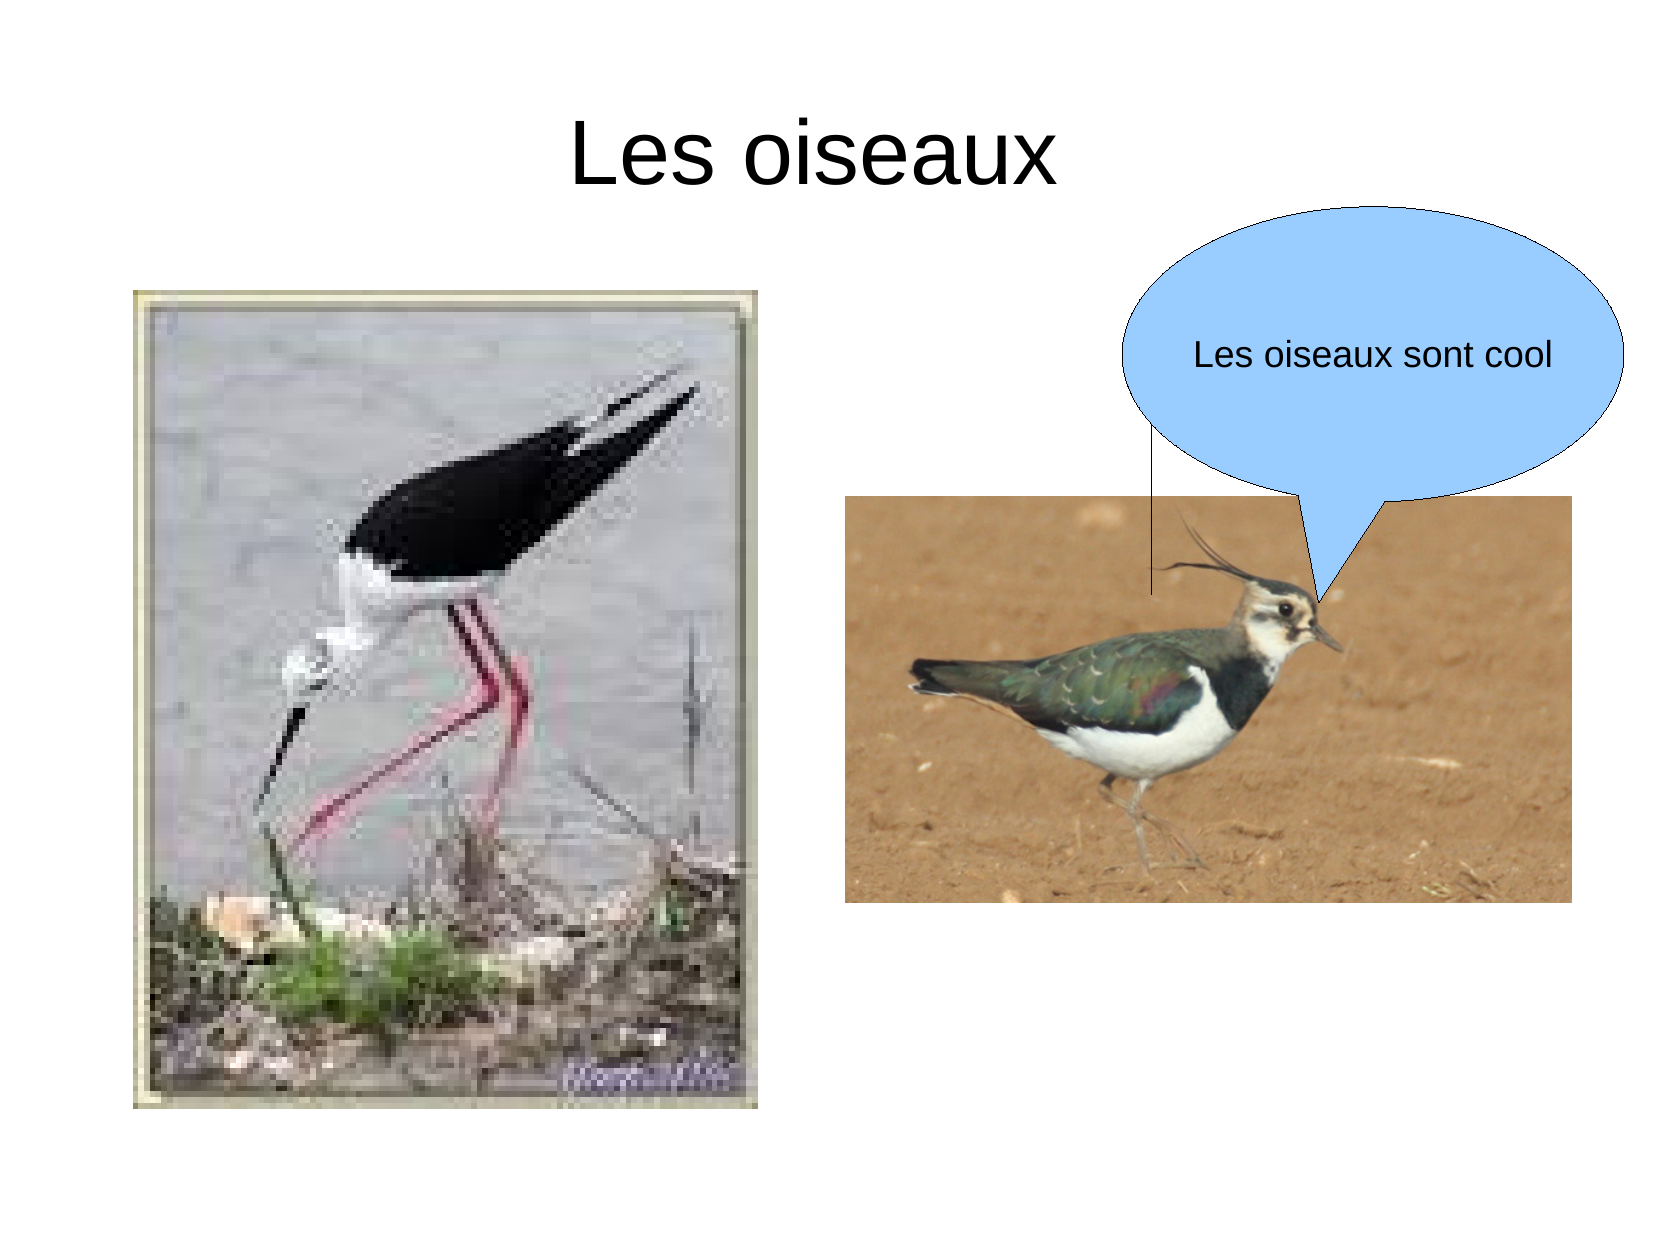

# Les oiseaux
Les oiseaux sont cool